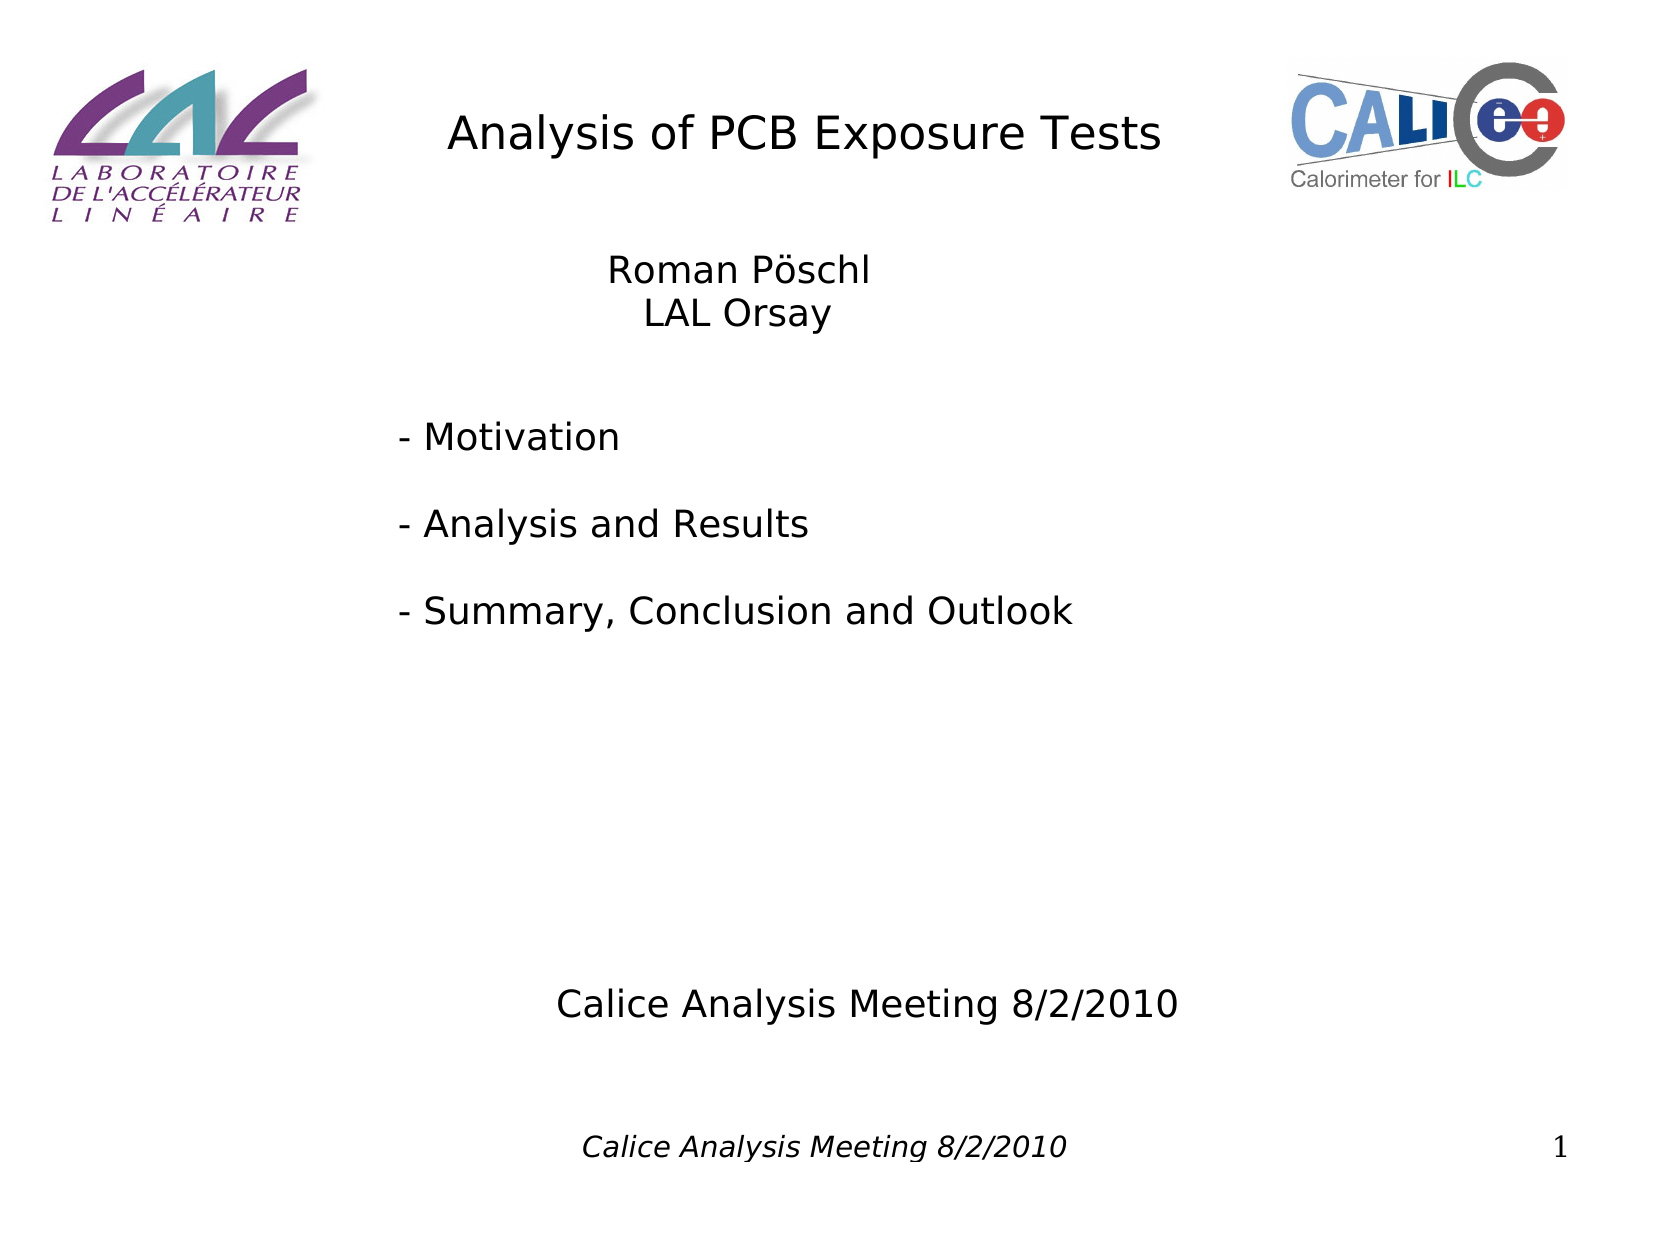

Analysis of PCB Exposure Tests
 Roman Pöschl
 LAL Orsay
- Motivation
- Analysis and Results
- Summary, Conclusion and Outlook
 Calice Analysis Meeting 8/2/2010
1